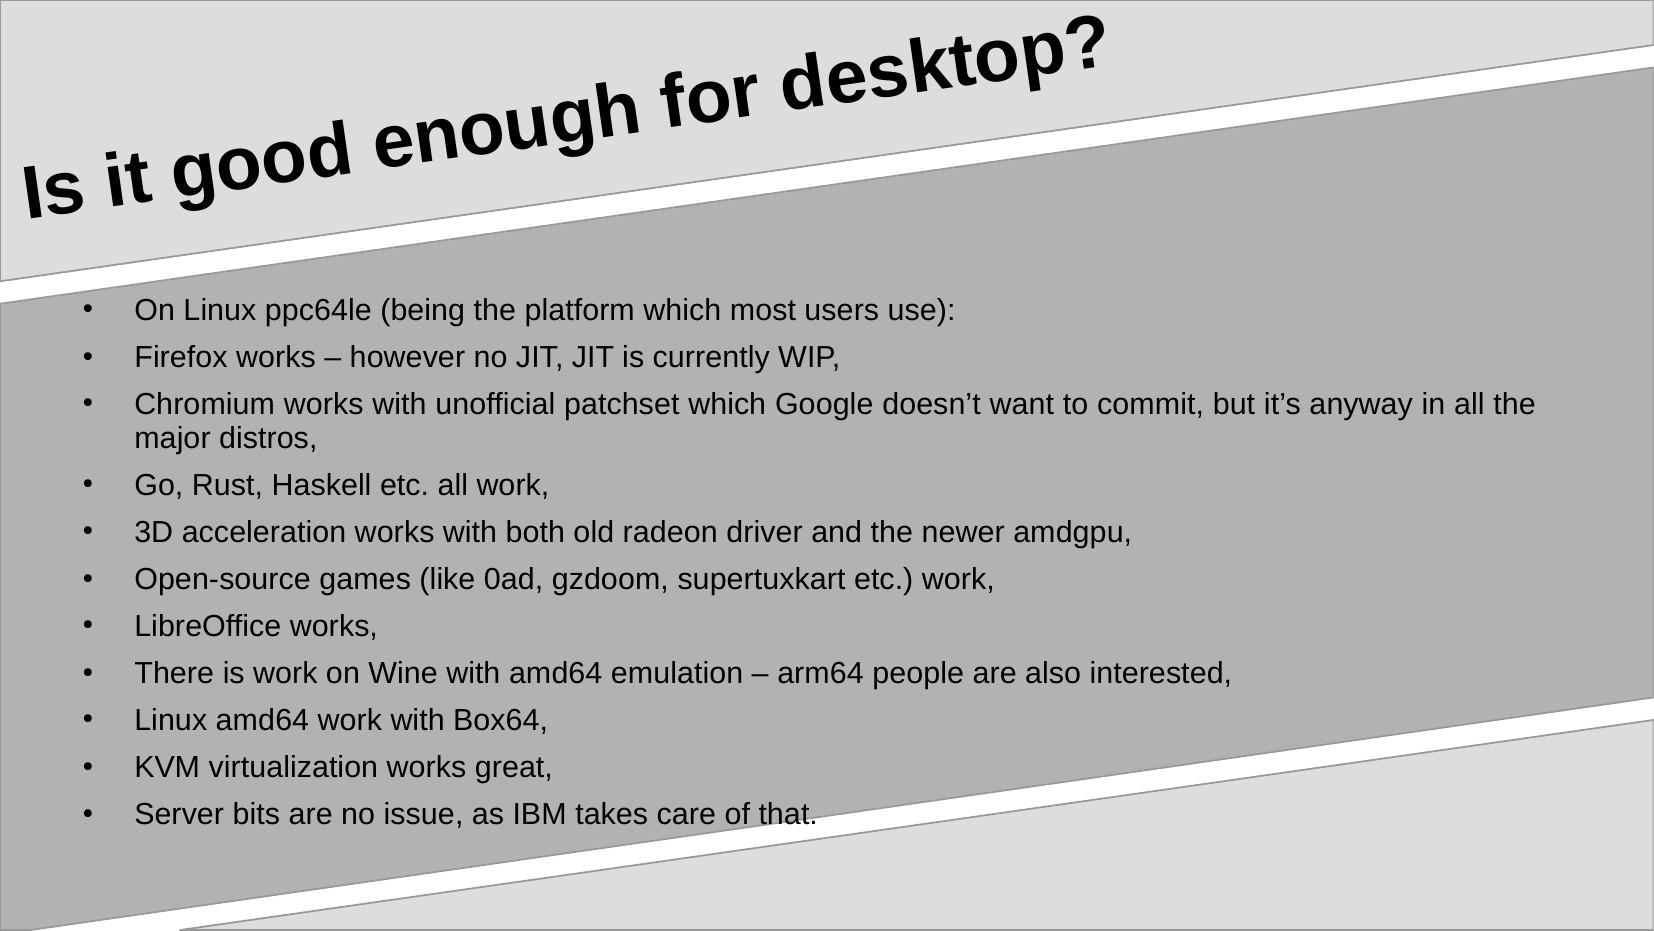

# Is it good enough for desktop?
On Linux ppc64le (being the platform which most users use):
Firefox works – however no JIT, JIT is currently WIP,
Chromium works with unofficial patchset which Google doesn’t want to commit, but it’s anyway in all the major distros,
Go, Rust, Haskell etc. all work,
3D acceleration works with both old radeon driver and the newer amdgpu,
Open-source games (like 0ad, gzdoom, supertuxkart etc.) work,
LibreOffice works,
There is work on Wine with amd64 emulation – arm64 people are also interested,
Linux amd64 work with Box64,
KVM virtualization works great,
Server bits are no issue, as IBM takes care of that.